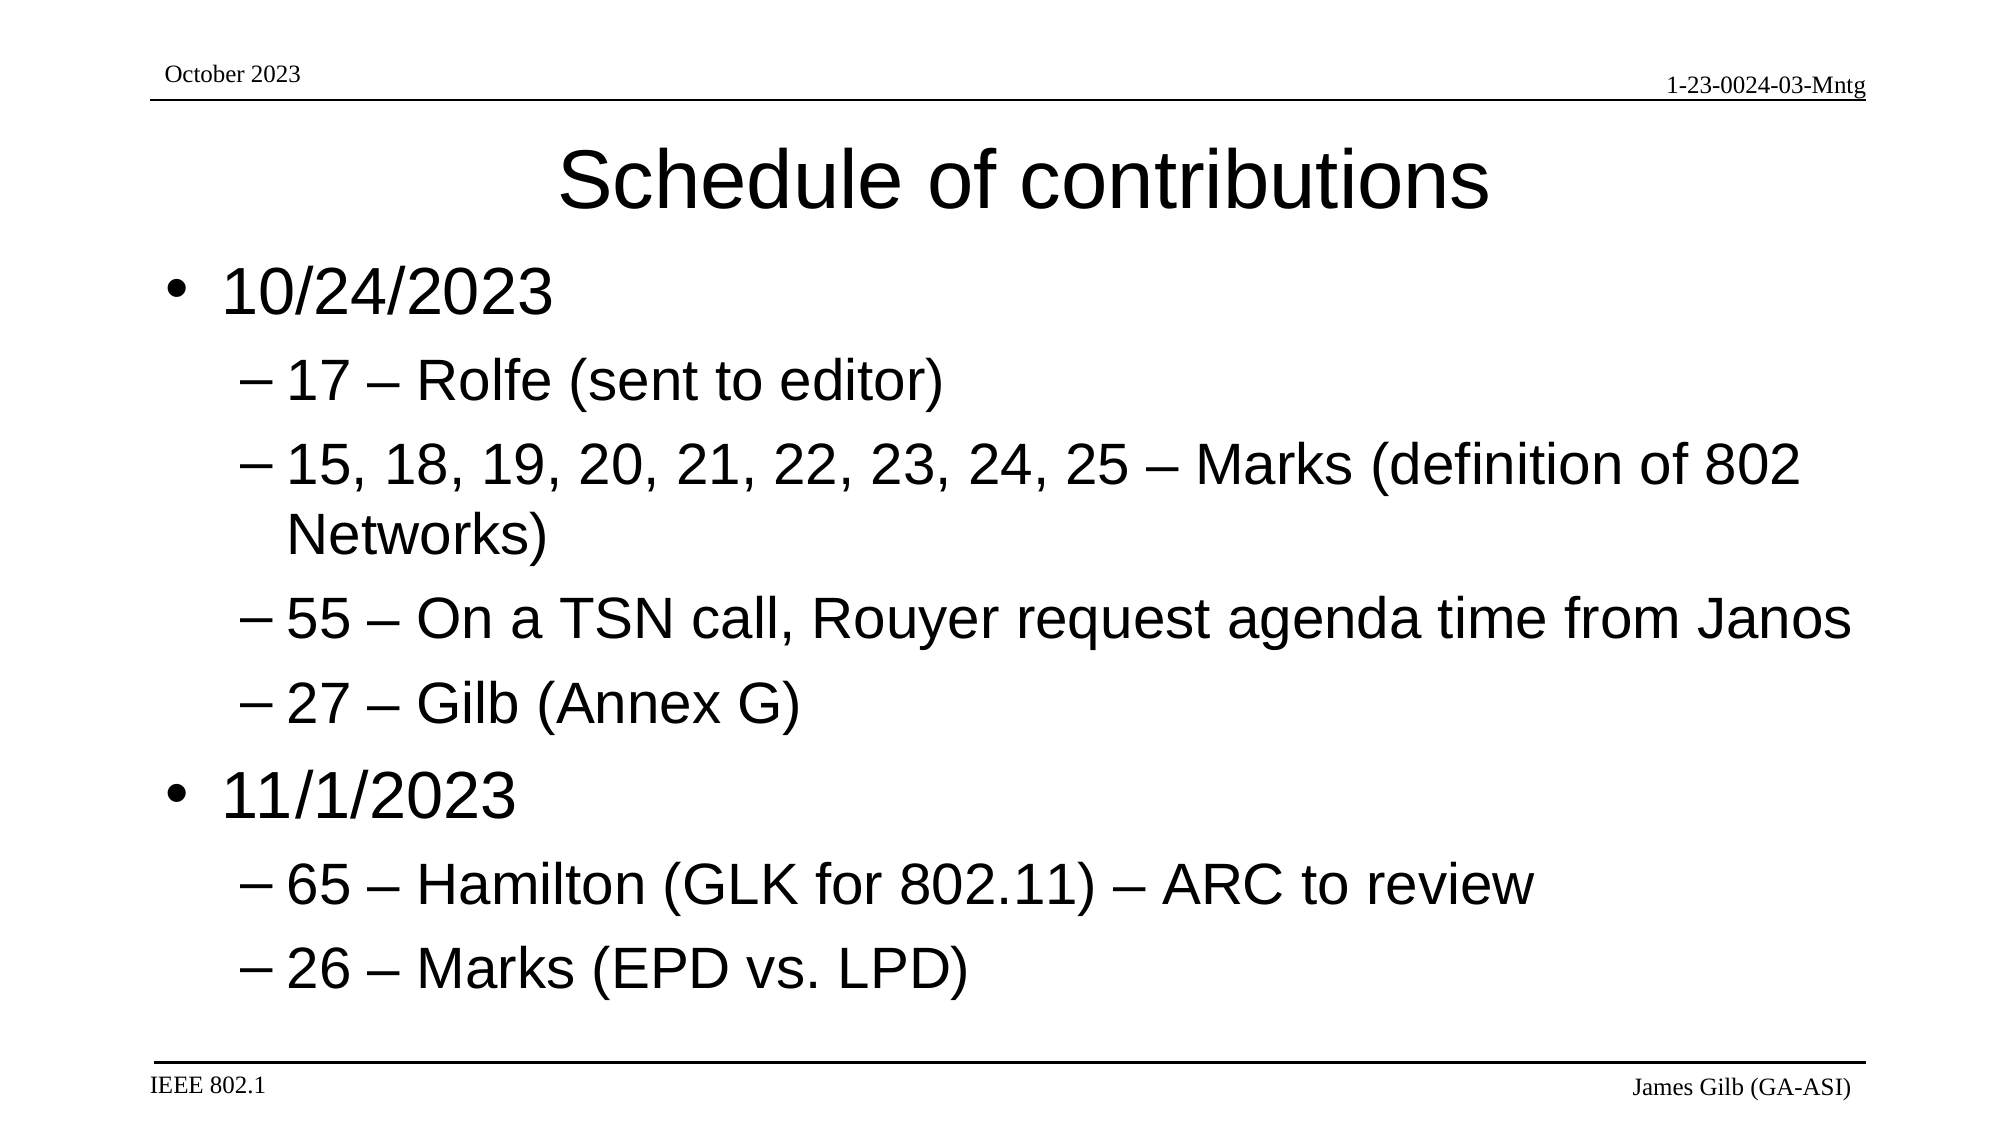

# Schedule of contributions
10/24/2023
17 – Rolfe (sent to editor)
15, 18, 19, 20, 21, 22, 23, 24, 25 – Marks (definition of 802 Networks)
55 – On a TSN call, Rouyer request agenda time from Janos
27 – Gilb (Annex G)
11/1/2023
65 – Hamilton (GLK for 802.11) – ARC to review
26 – Marks (EPD vs. LPD)